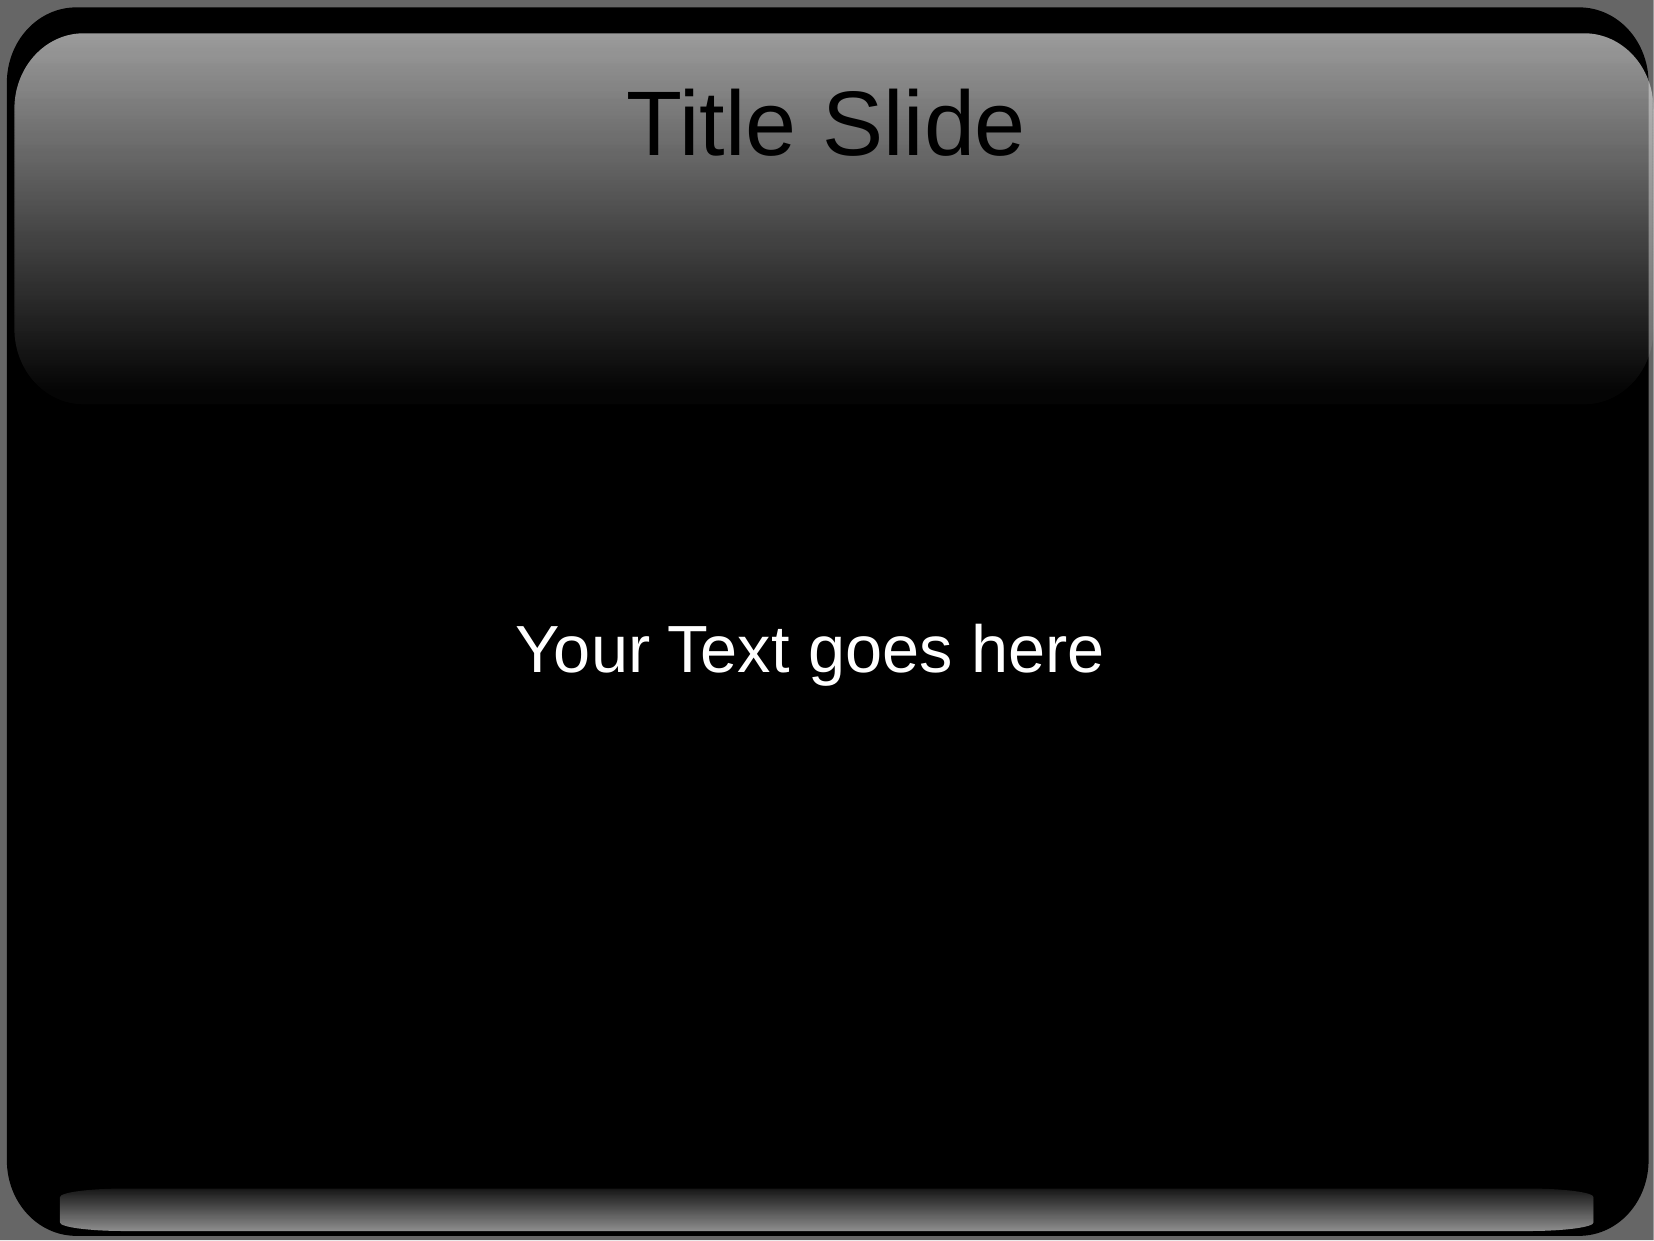

# Title Slide
Your Text goes here